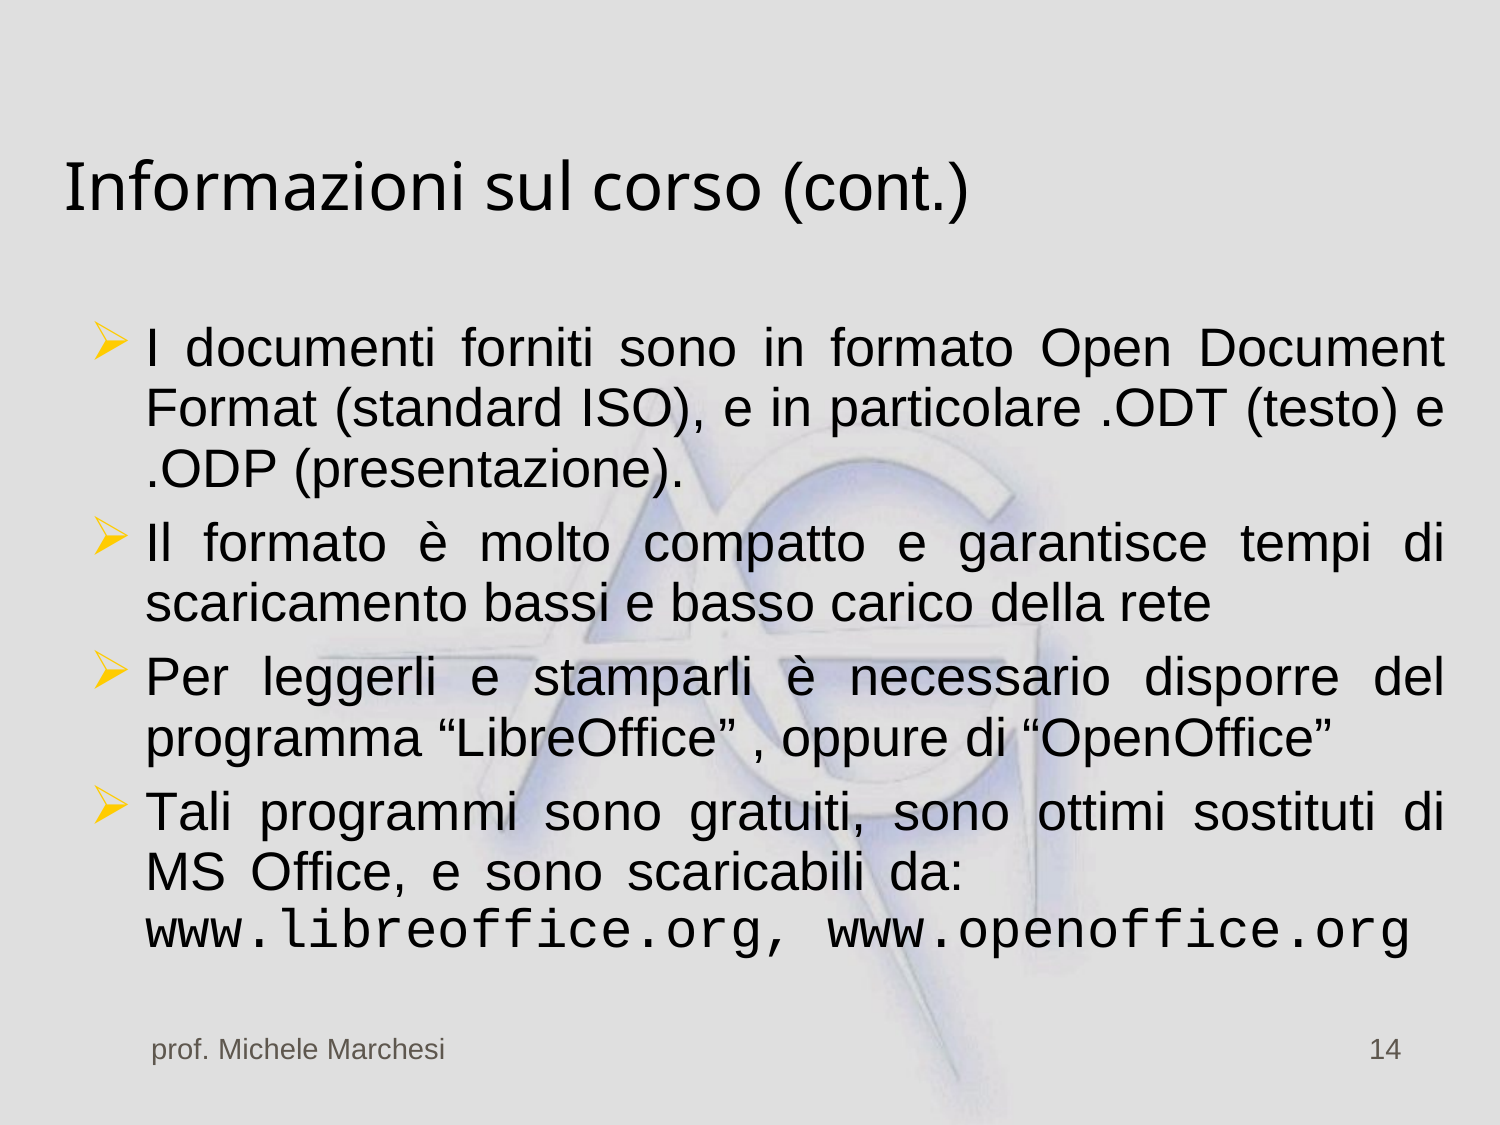

# Informazioni sul corso (cont.)
I documenti forniti sono in formato Open Document Format (standard ISO), e in particolare .ODT (testo) e .ODP (presentazione).
Il formato è molto compatto e garantisce tempi di scaricamento bassi e basso carico della rete
Per leggerli e stamparli è necessario disporre del programma “LibreOffice” , oppure di “OpenOffice”
Tali programmi sono gratuiti, sono ottimi sostituti di MS Office, e sono scaricabili da: www.libreoffice.org, www.openoffice.org
© 2002 Giorgio Giacinto
14